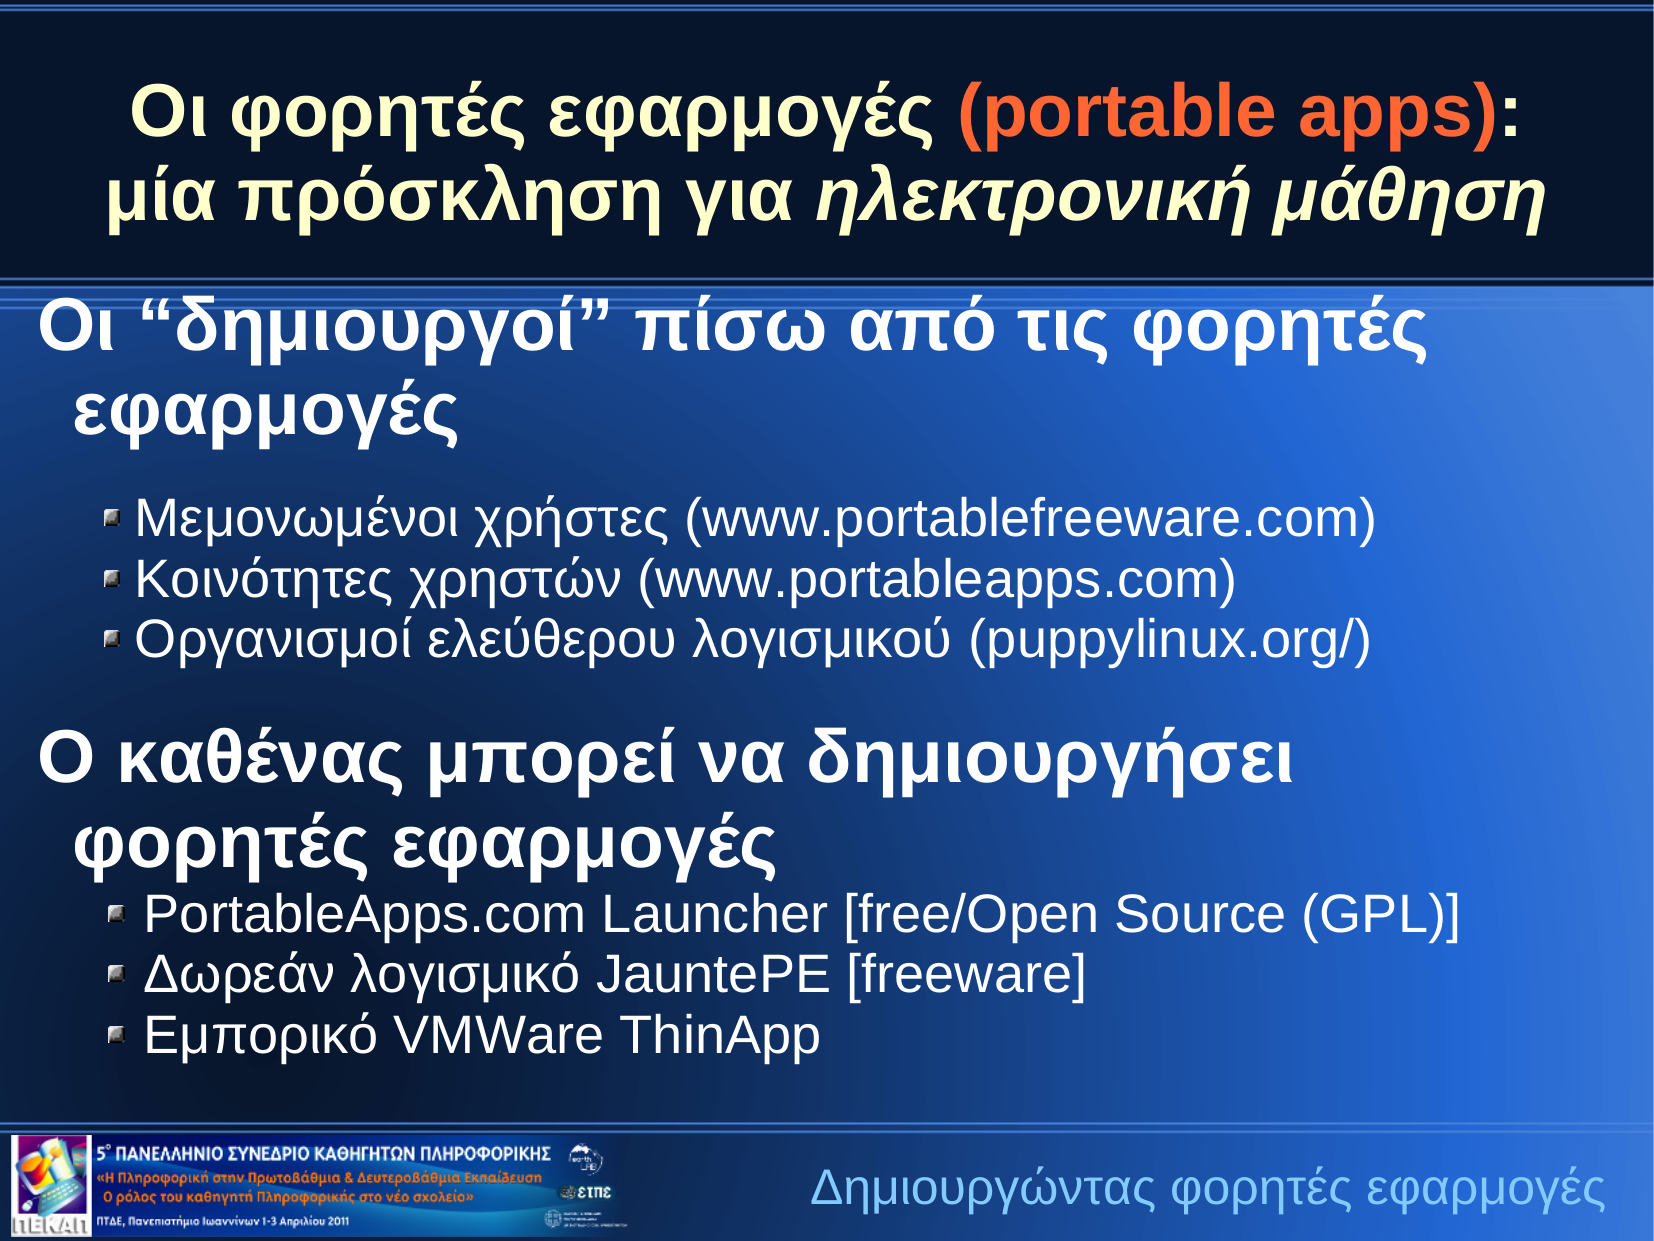

# Οι φορητές εφαρμογές (portable apps): μία πρόσκληση για ηλεκτρονική μάθηση
Οι “δημιουργοί” πίσω από τις φορητές εφαρμογές
 Μεμονωμένοι χρήστες (www.portablefreeware.com)
 Κοινότητες χρηστών (www.portableapps.com)
 Οργανισμοί ελεύθερου λογισμικού (puppylinux.org/)
Ο καθένας μπορεί να δημιουργήσει φορητές εφαρμογές
PortableApps.com Launcher [free/Open Source (GPL)]
Δωρεάν λογισμικό JauntePE [freeware]
Εμπορικό VMWare ThinApp
 Δημιουργώντας φορητές εφαρμογές